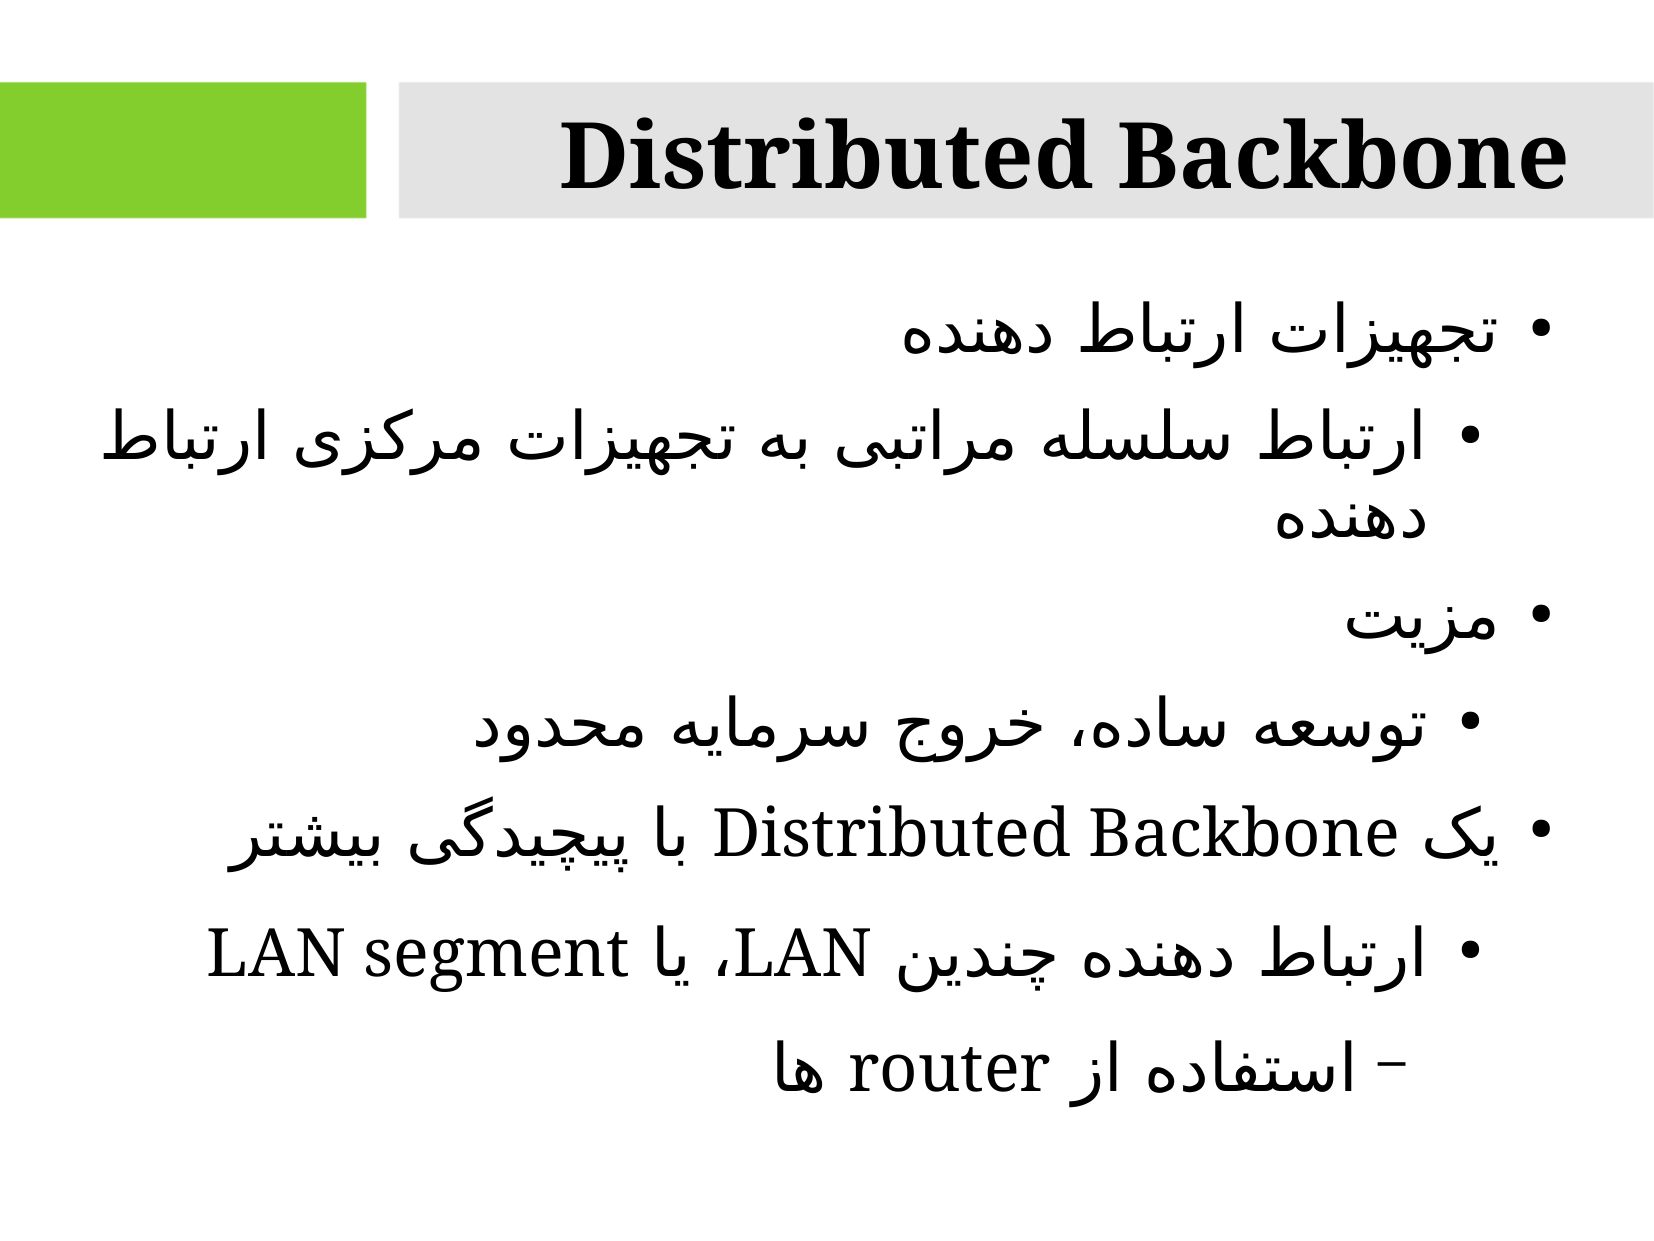

# Distributed Backbone
تجهیزات ارتباط دهنده
ارتباط سلسله مراتبی به تجهیزات مرکزی ارتباط دهنده
مزیت
توسعه ساده، خروج سرمایه محدود
یک Distributed Backbone با پیچیدگی بیشتر
ارتباط دهنده چندین LAN، یا LAN segment
استفاده از router ها